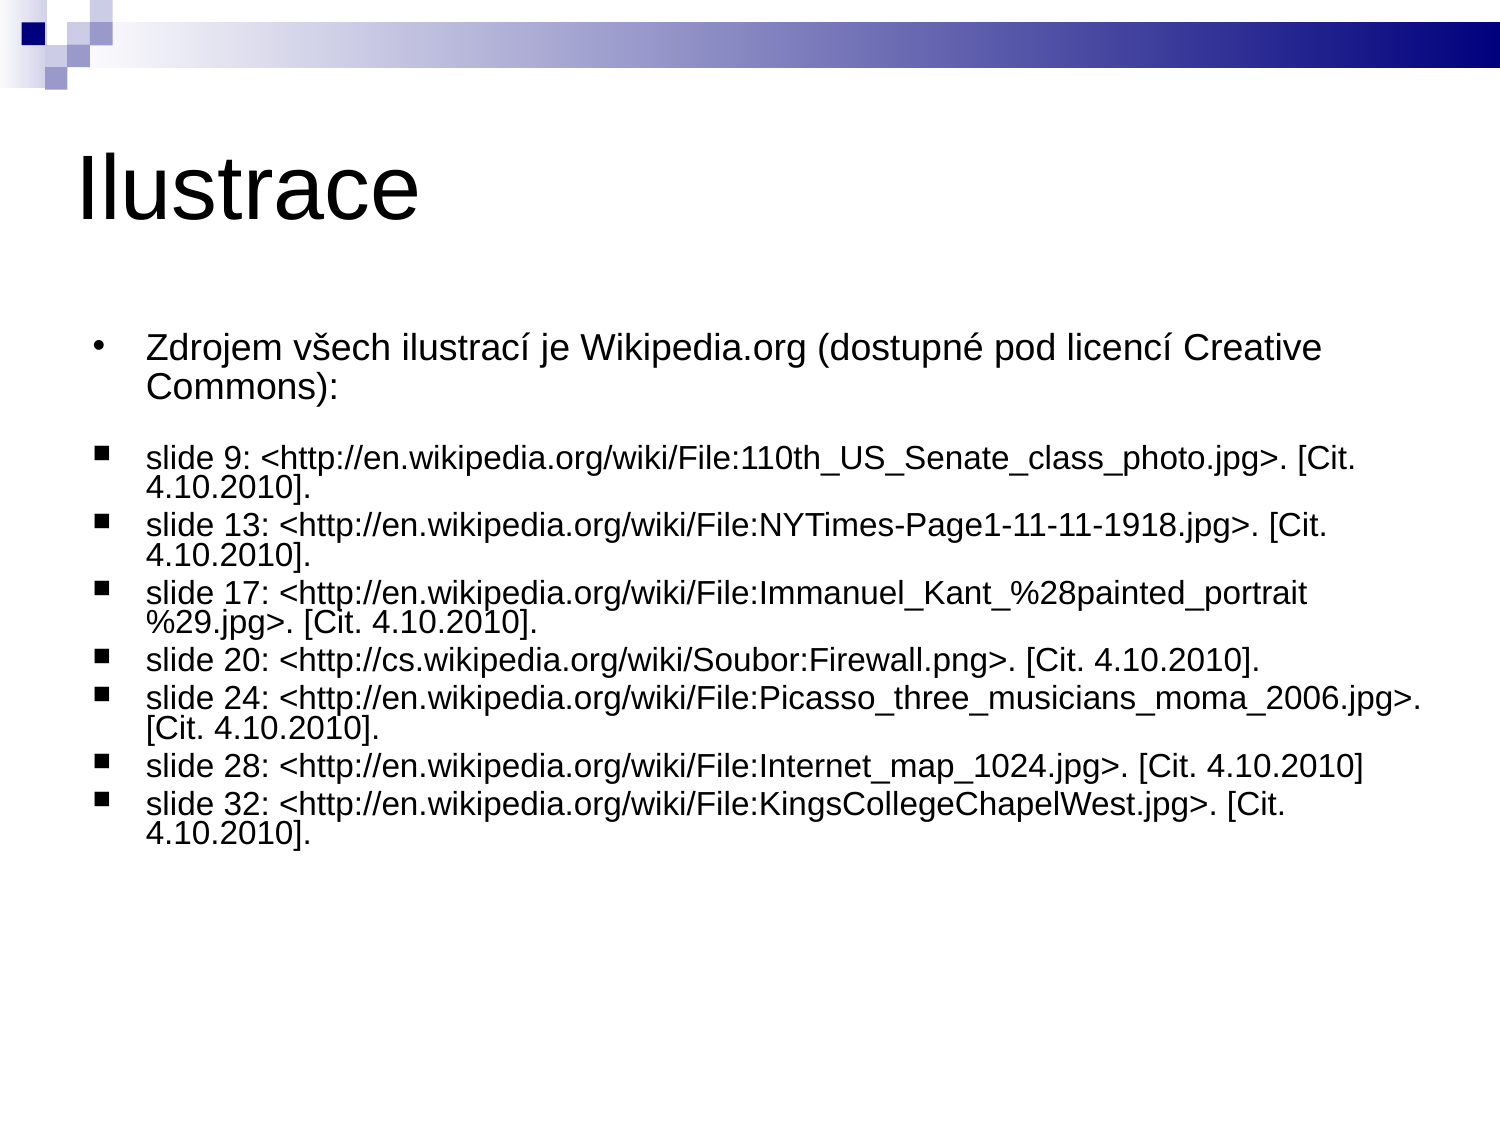

# Ilustrace
Zdrojem všech ilustrací je Wikipedia.org (dostupné pod licencí Creative Commons):
slide 9: <http://en.wikipedia.org/wiki/File:110th_US_Senate_class_photo.jpg>. [Cit. 4.10.2010].
slide 13: <http://en.wikipedia.org/wiki/File:NYTimes-Page1-11-11-1918.jpg>. [Cit. 4.10.2010].
slide 17: <http://en.wikipedia.org/wiki/File:Immanuel_Kant_%28painted_portrait%29.jpg>. [Cit. 4.10.2010].
slide 20: <http://cs.wikipedia.org/wiki/Soubor:Firewall.png>. [Cit. 4.10.2010].
slide 24: <http://en.wikipedia.org/wiki/File:Picasso_three_musicians_moma_2006.jpg>. [Cit. 4.10.2010].
slide 28: <http://en.wikipedia.org/wiki/File:Internet_map_1024.jpg>. [Cit. 4.10.2010]
slide 32: <http://en.wikipedia.org/wiki/File:KingsCollegeChapelWest.jpg>. [Cit. 4.10.2010].